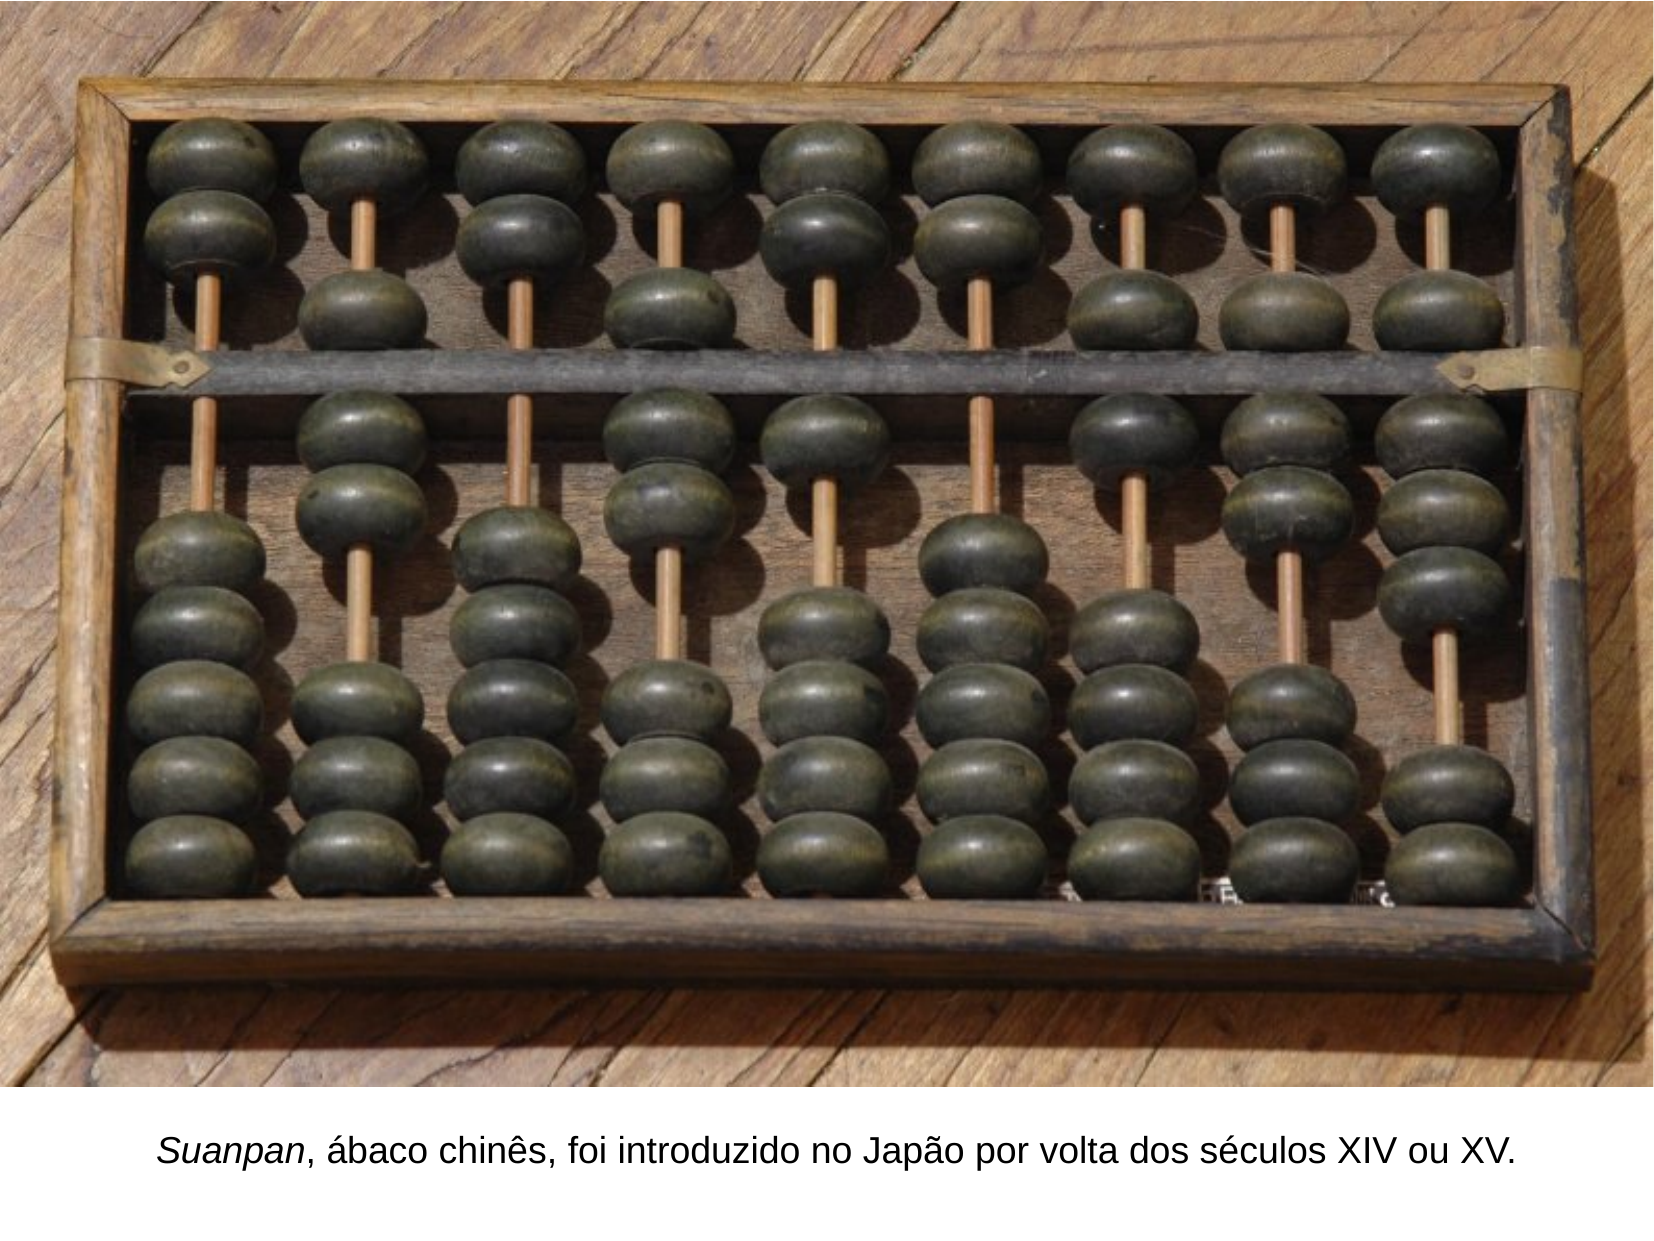

Suanpan, ábaco chinês, foi introduzido no Japão por volta dos séculos XIV ou XV.